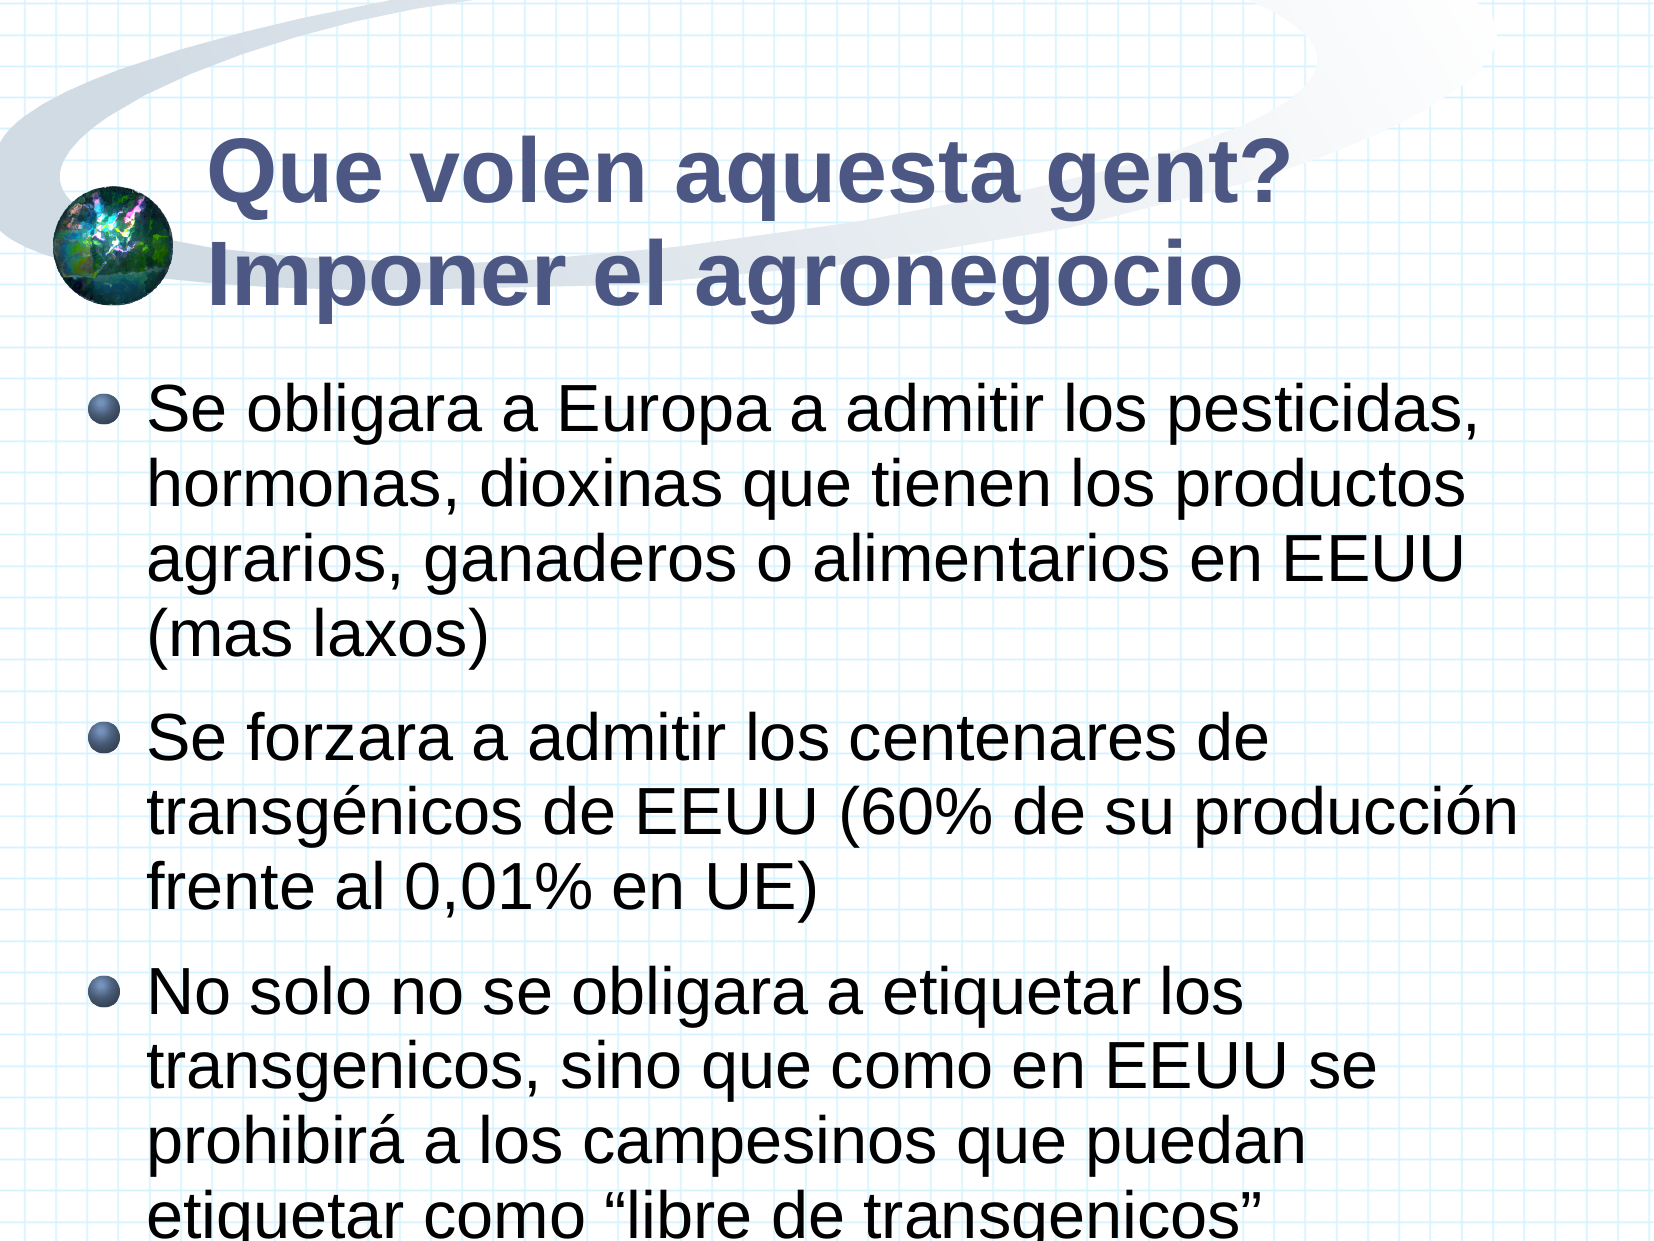

# Que volen aquesta gent? Imponer el agronegocio
Se obligara a Europa a admitir los pesticidas, hormonas, dioxinas que tienen los productos agrarios, ganaderos o alimentarios en EEUU (mas laxos)
Se forzara a admitir los centenares de transgénicos de EEUU (60% de su producción frente al 0,01% en UE)
No solo no se obligara a etiquetar los transgenicos, sino que como en EEUU se prohibirá a los campesinos que puedan etiquetar como “libre de transgenicos”